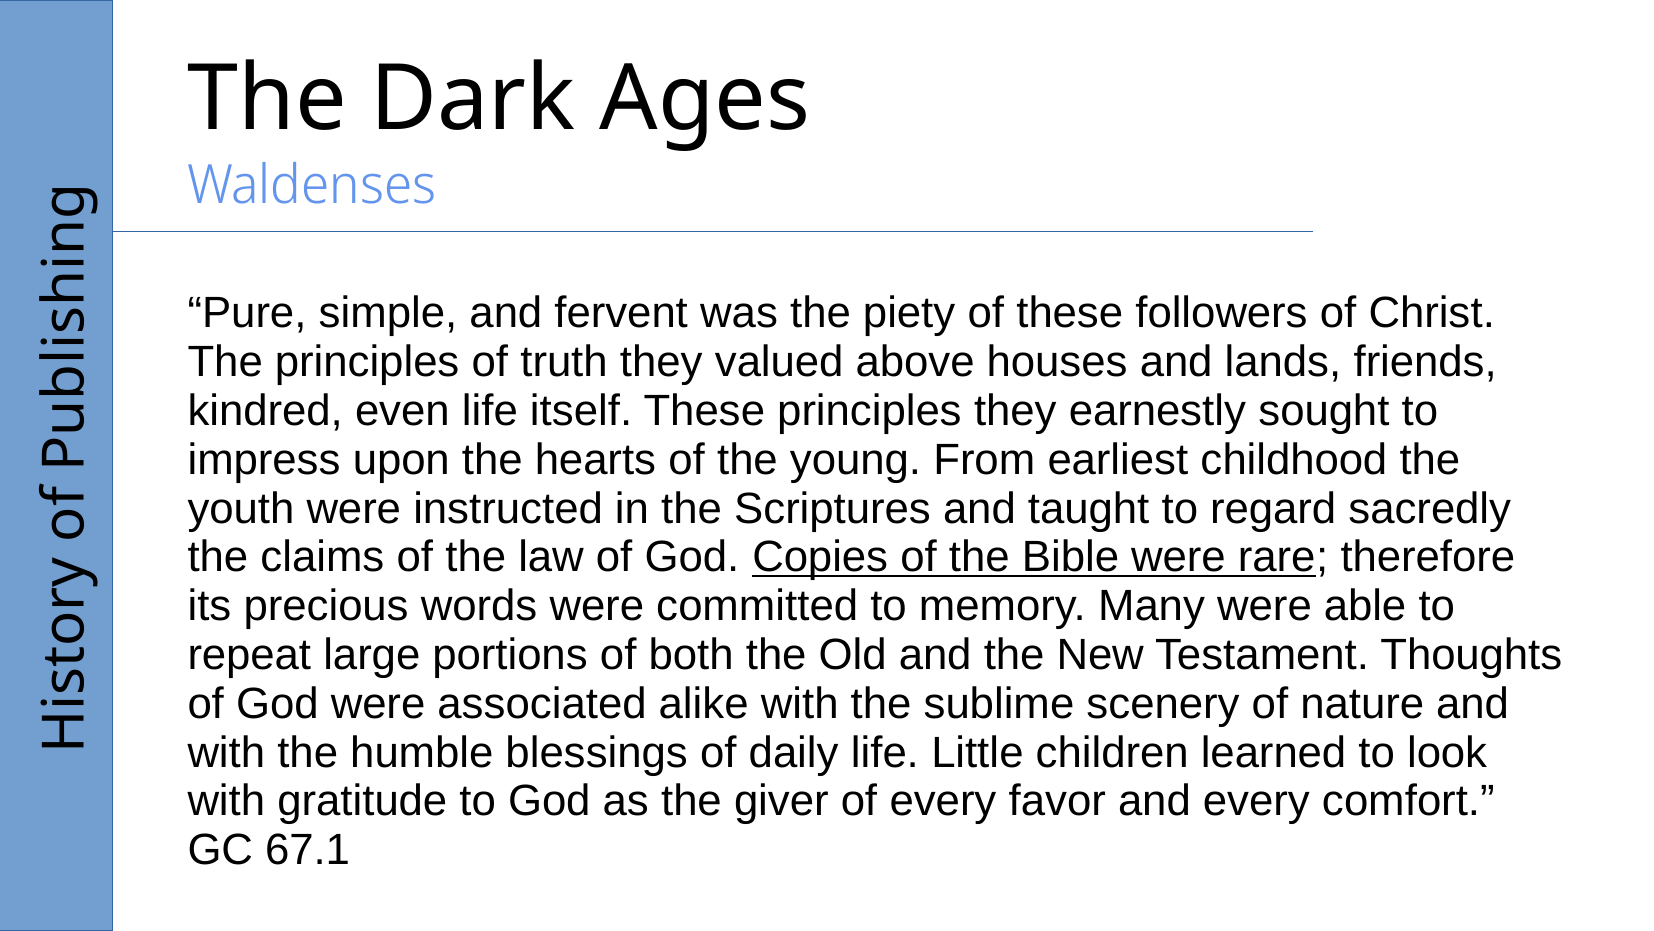

# The Dark Ages
Waldenses
“Pure, simple, and fervent was the piety of these followers of Christ. The principles of truth they valued above houses and lands, friends, kindred, even life itself. These principles they earnestly sought to impress upon the hearts of the young. From earliest childhood the youth were instructed in the Scriptures and taught to regard sacredly the claims of the law of God. Copies of the Bible were rare; therefore its precious words were committed to memory. Many were able to repeat large portions of both the Old and the New Testament. Thoughts of God were associated alike with the sublime scenery of nature and with the humble blessings of daily life. Little children learned to look with gratitude to God as the giver of every favor and every comfort.” GC 67.1
History of Publishing